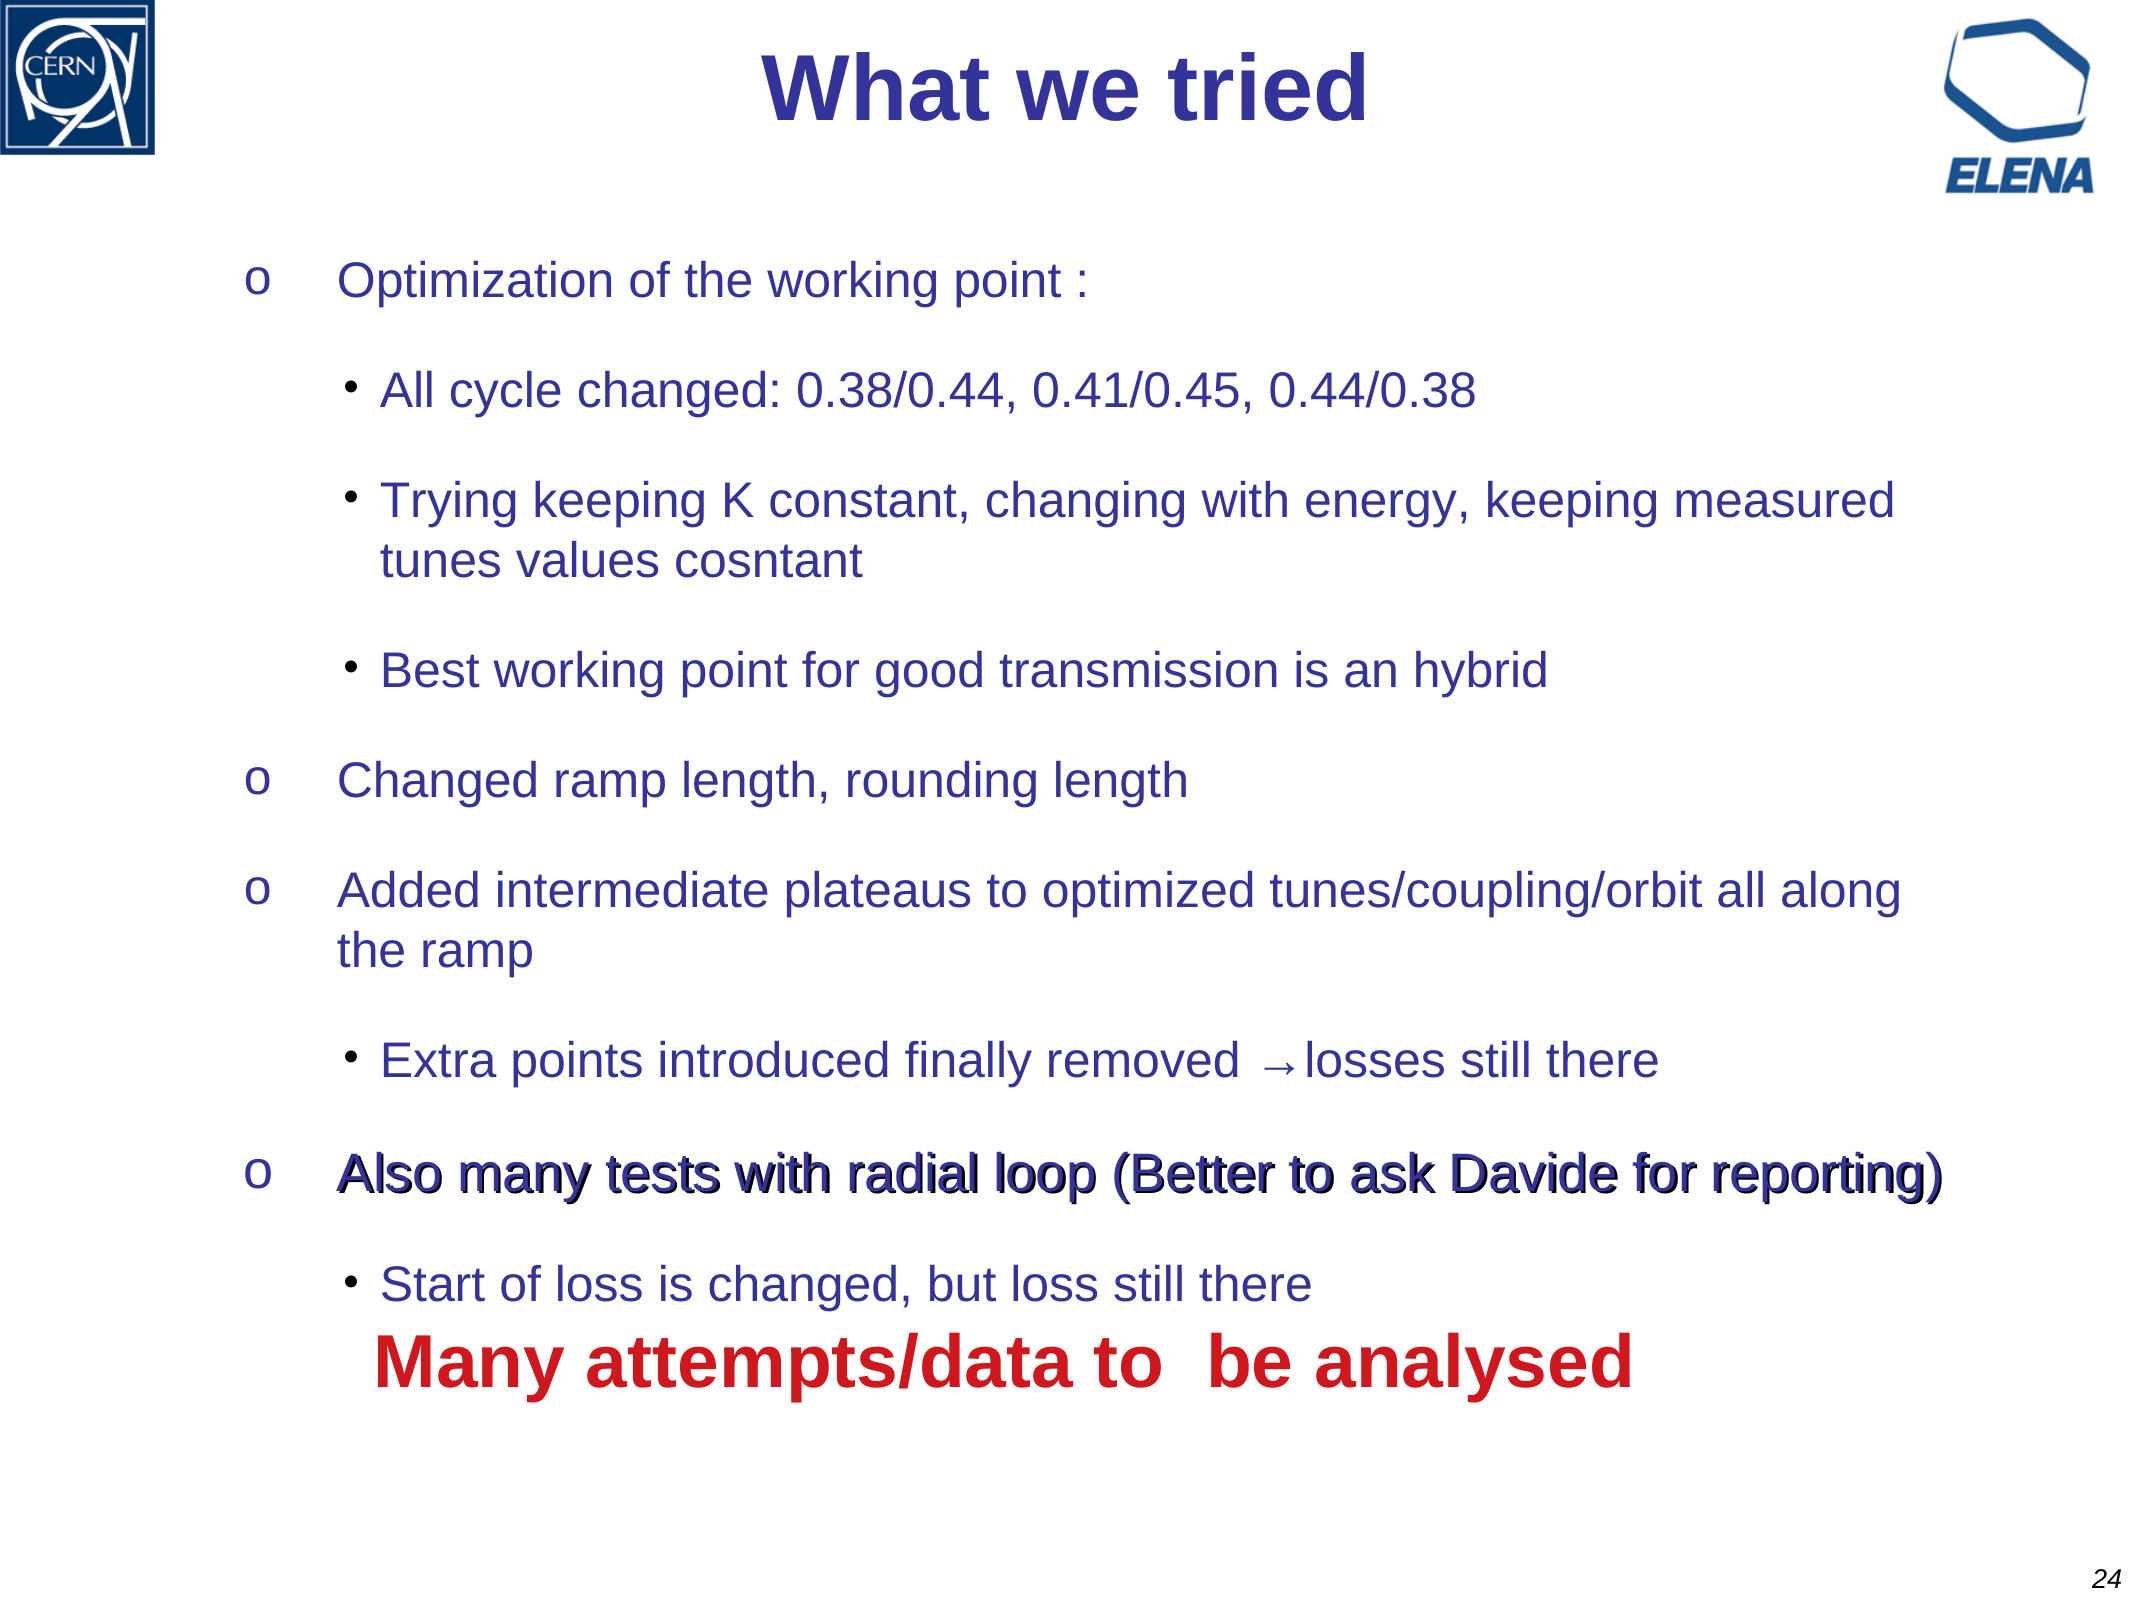

What we tried
Optimization of the working point :
All cycle changed: 0.38/0.44, 0.41/0.45, 0.44/0.38
Trying keeping K constant, changing with energy, keeping measured tunes values cosntant
Best working point for good transmission is an hybrid
Changed ramp length, rounding length
Added intermediate plateaus to optimized tunes/coupling/orbit all along the ramp
Extra points introduced finally removed →losses still there
Also many tests with radial loop (Better to ask Davide for reporting)
Start of loss is changed, but loss still there
Many attempts/data to be analysed